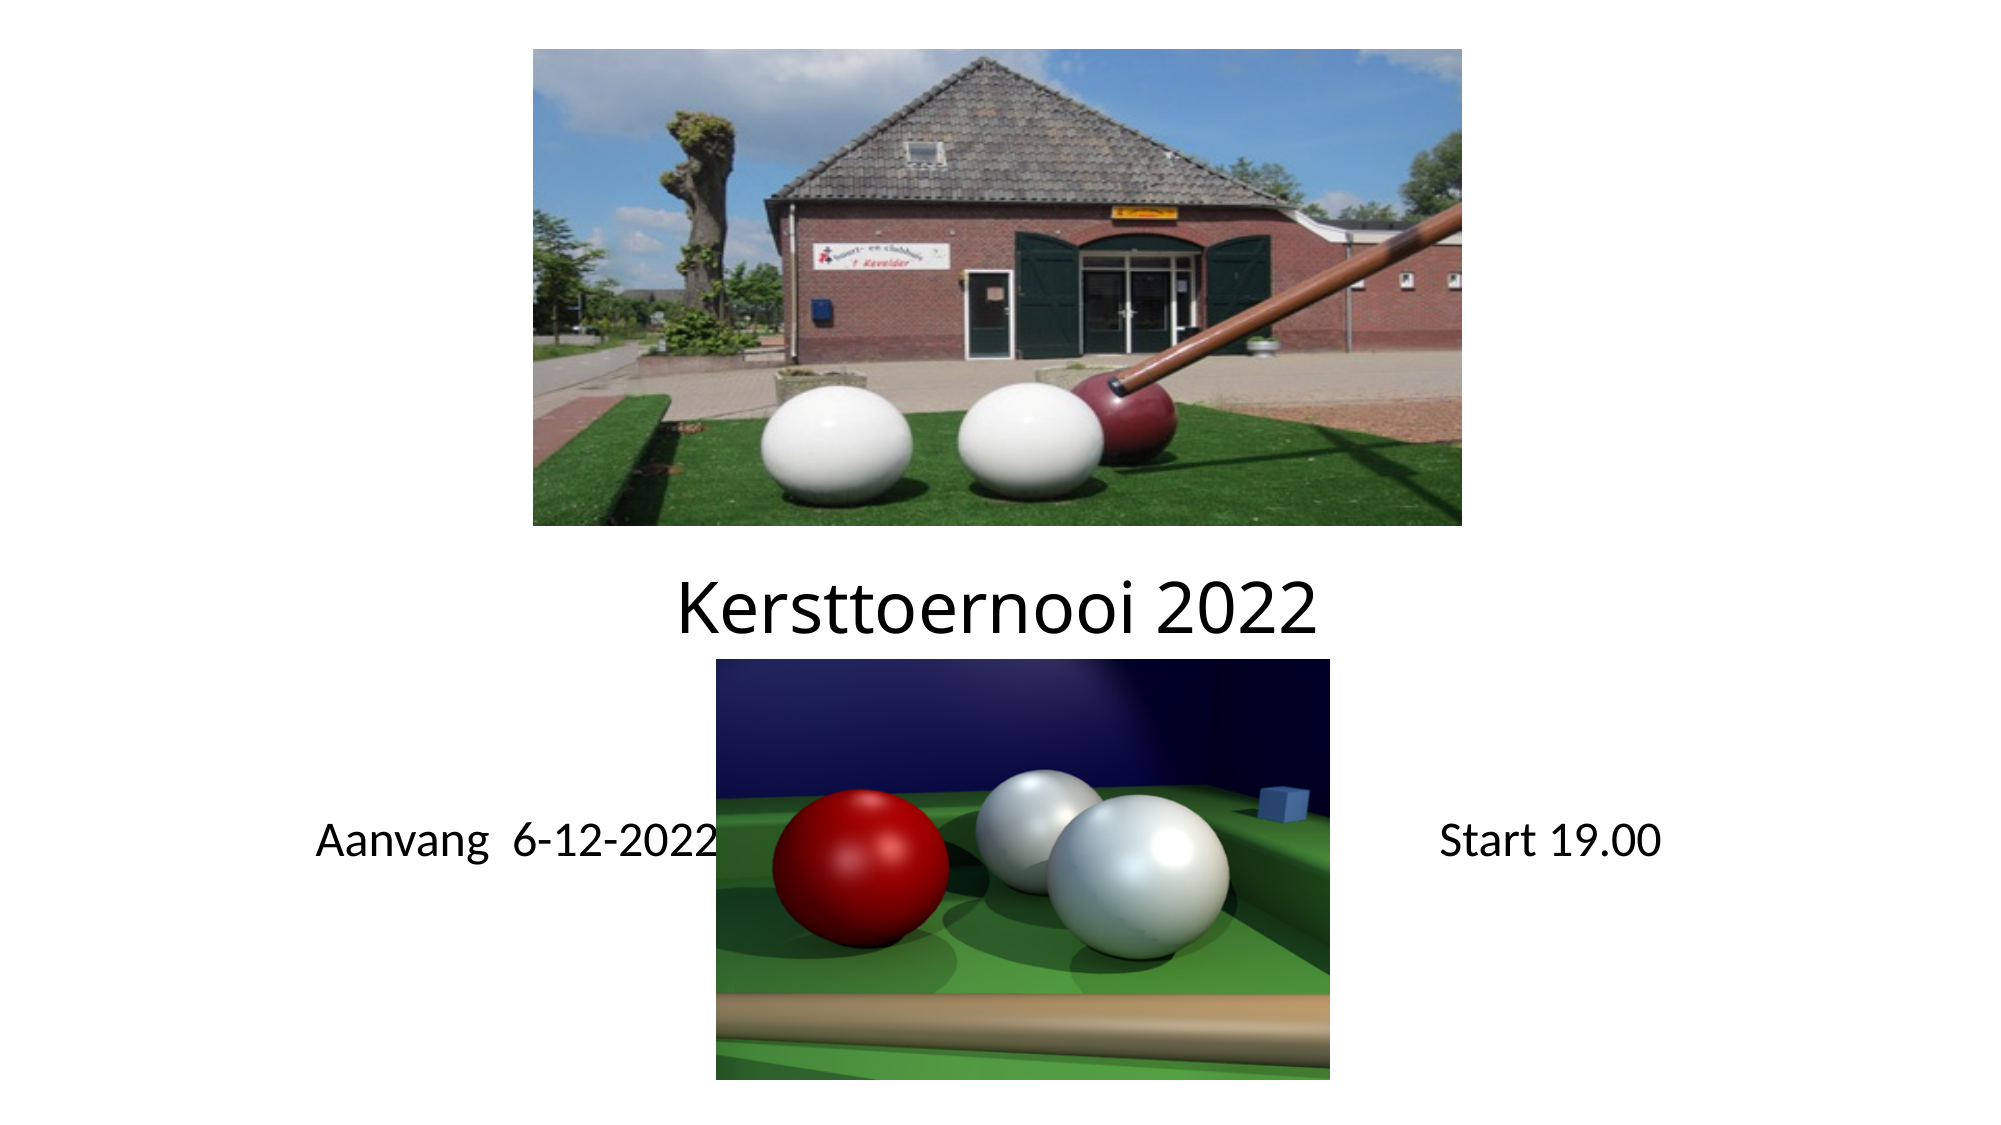

# Kersttoernooi 2022
 Aanvang 6-12-2022 Start 19.00 uur